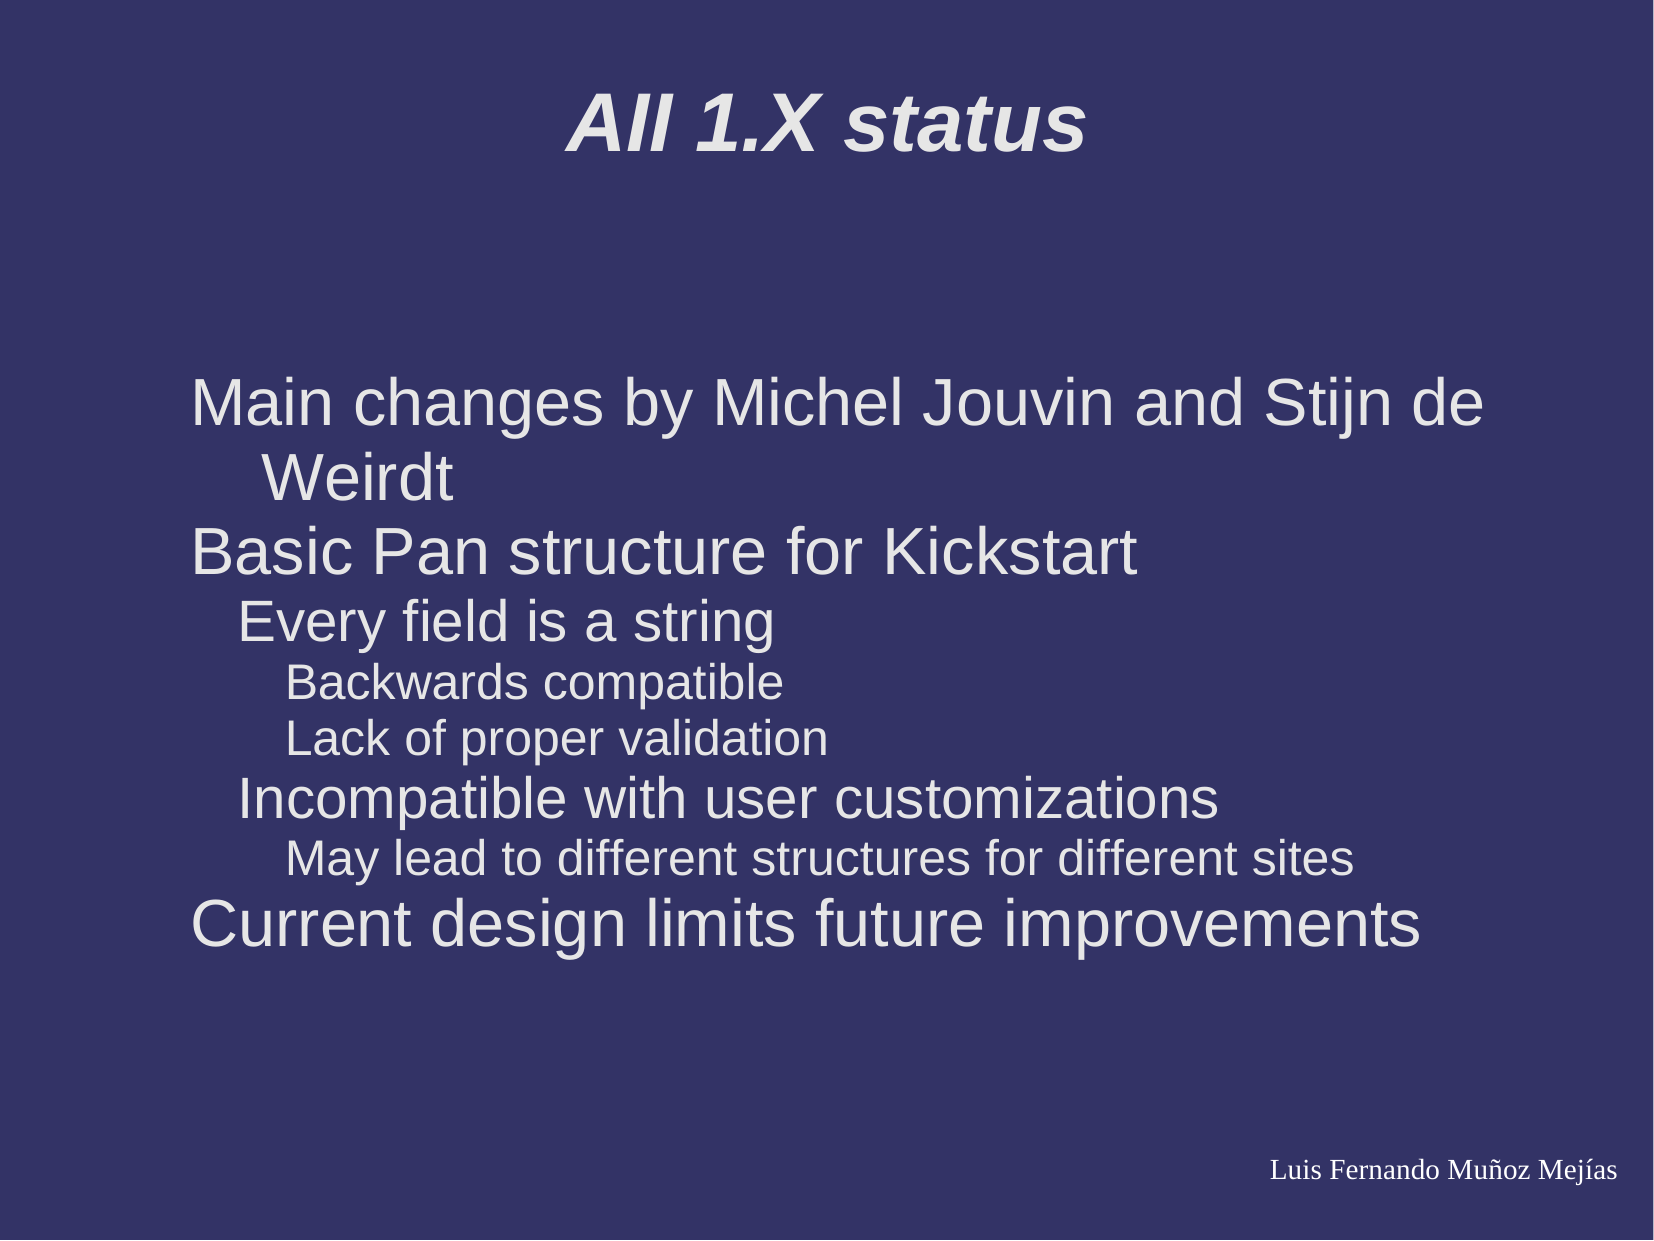

# AII 1.X status
Main changes by Michel Jouvin and Stijn de Weirdt
Basic Pan structure for Kickstart
Every field is a string
Backwards compatible
Lack of proper validation
Incompatible with user customizations
May lead to different structures for different sites
Current design limits future improvements
Luis Fernando Muñoz Mejías